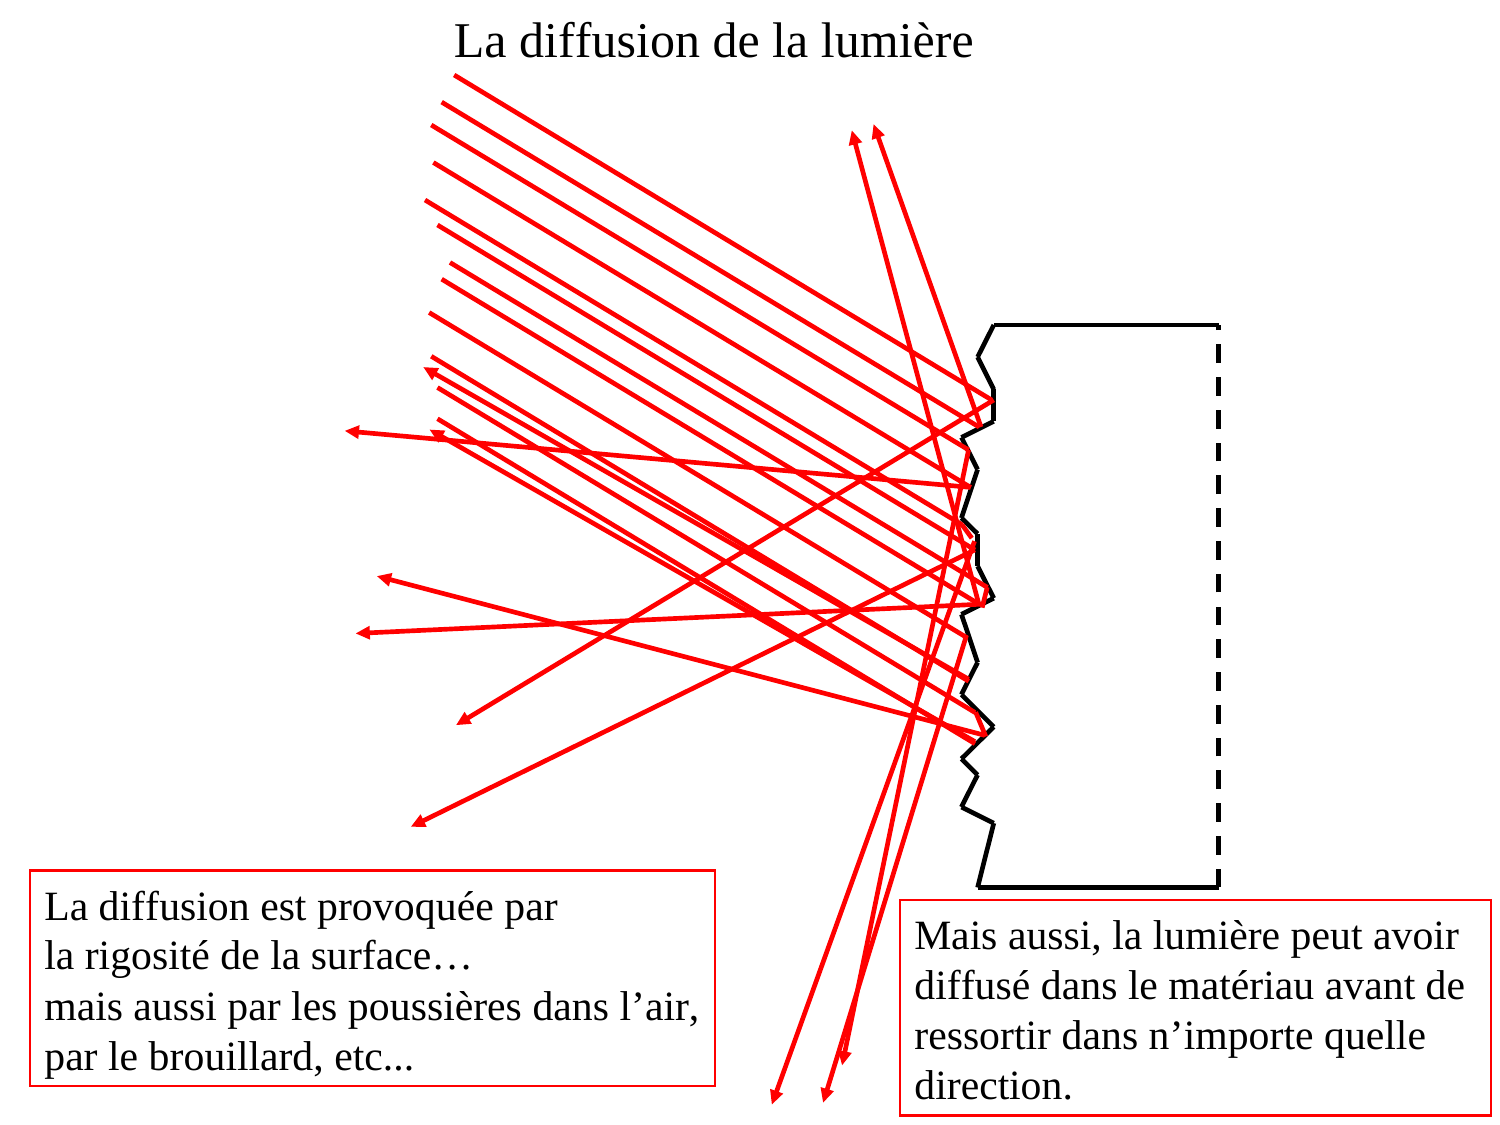

La diffusion de la lumière
?
La diffusion est provoquée par
la rigosité de la surface…
mais aussi par les poussières dans l’air,
par le brouillard, etc...
Mais aussi, la lumière peut avoir
diffusé dans le matériau avant de
ressortir dans n’importe quelle
direction.